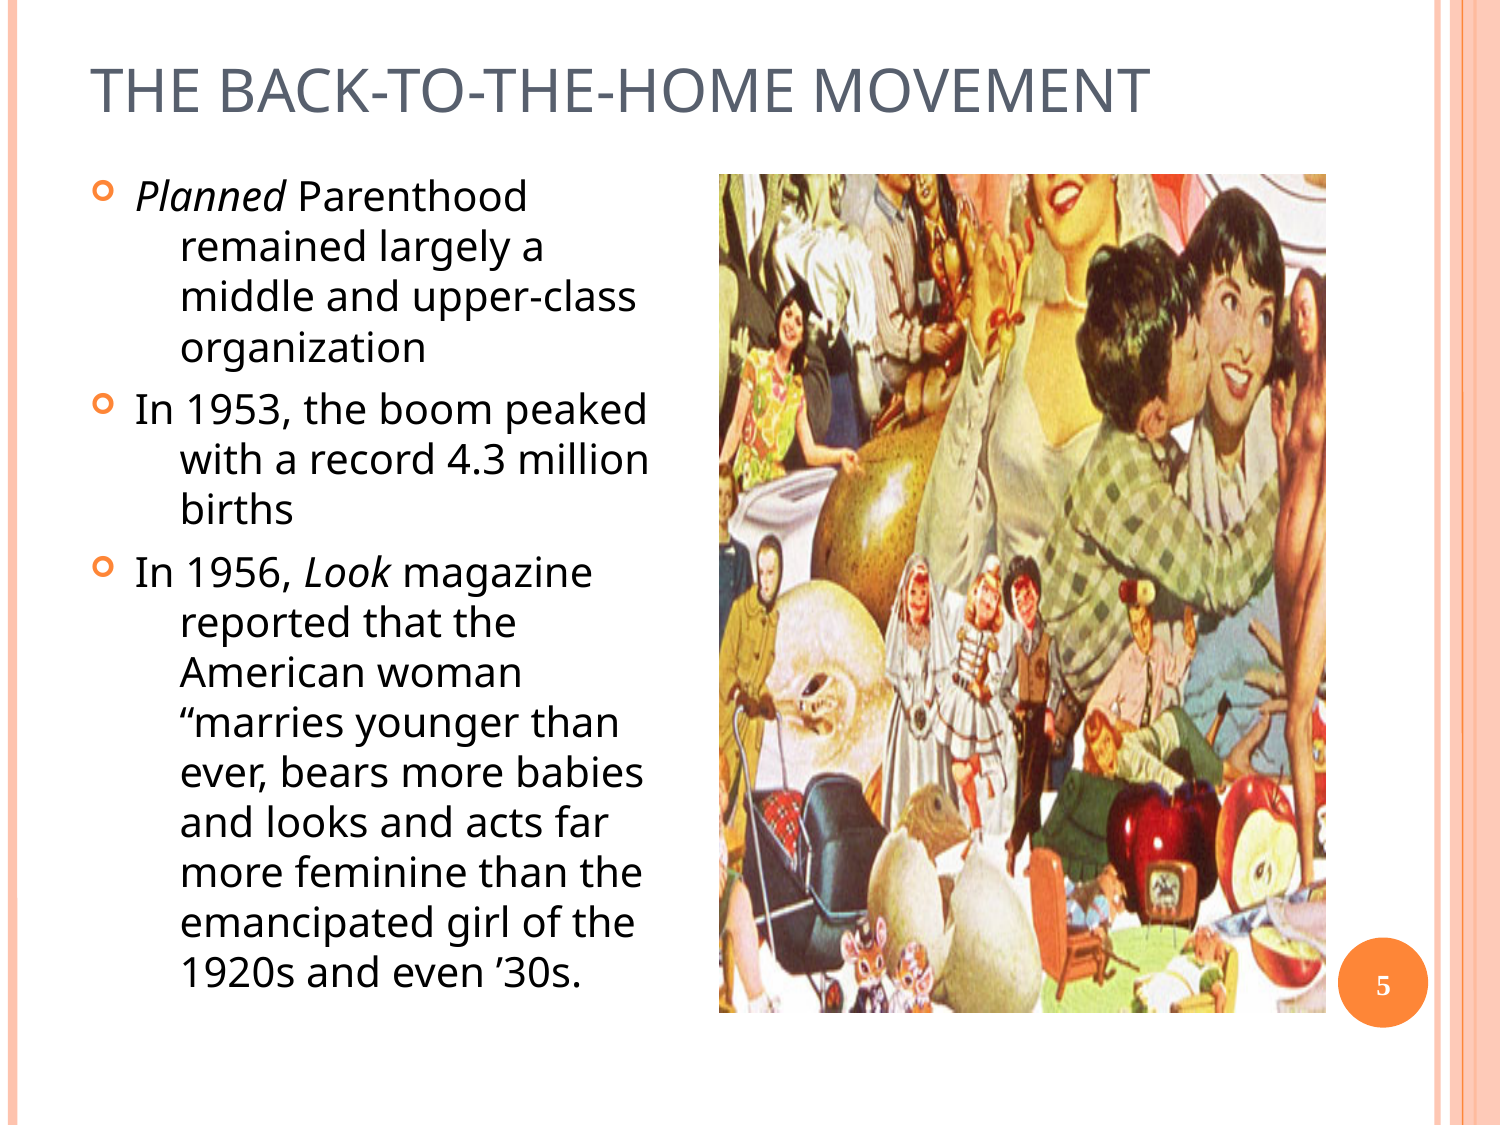

# The Back-to-the-Home Movement
Planned Parenthood remained largely a middle and upper-class organization
In 1953, the boom peaked with a record 4.3 million births
In 1956, Look magazine reported that the American woman “marries younger than ever, bears more babies and looks and acts far more feminine than the emancipated girl of the 1920s and even ’30s.